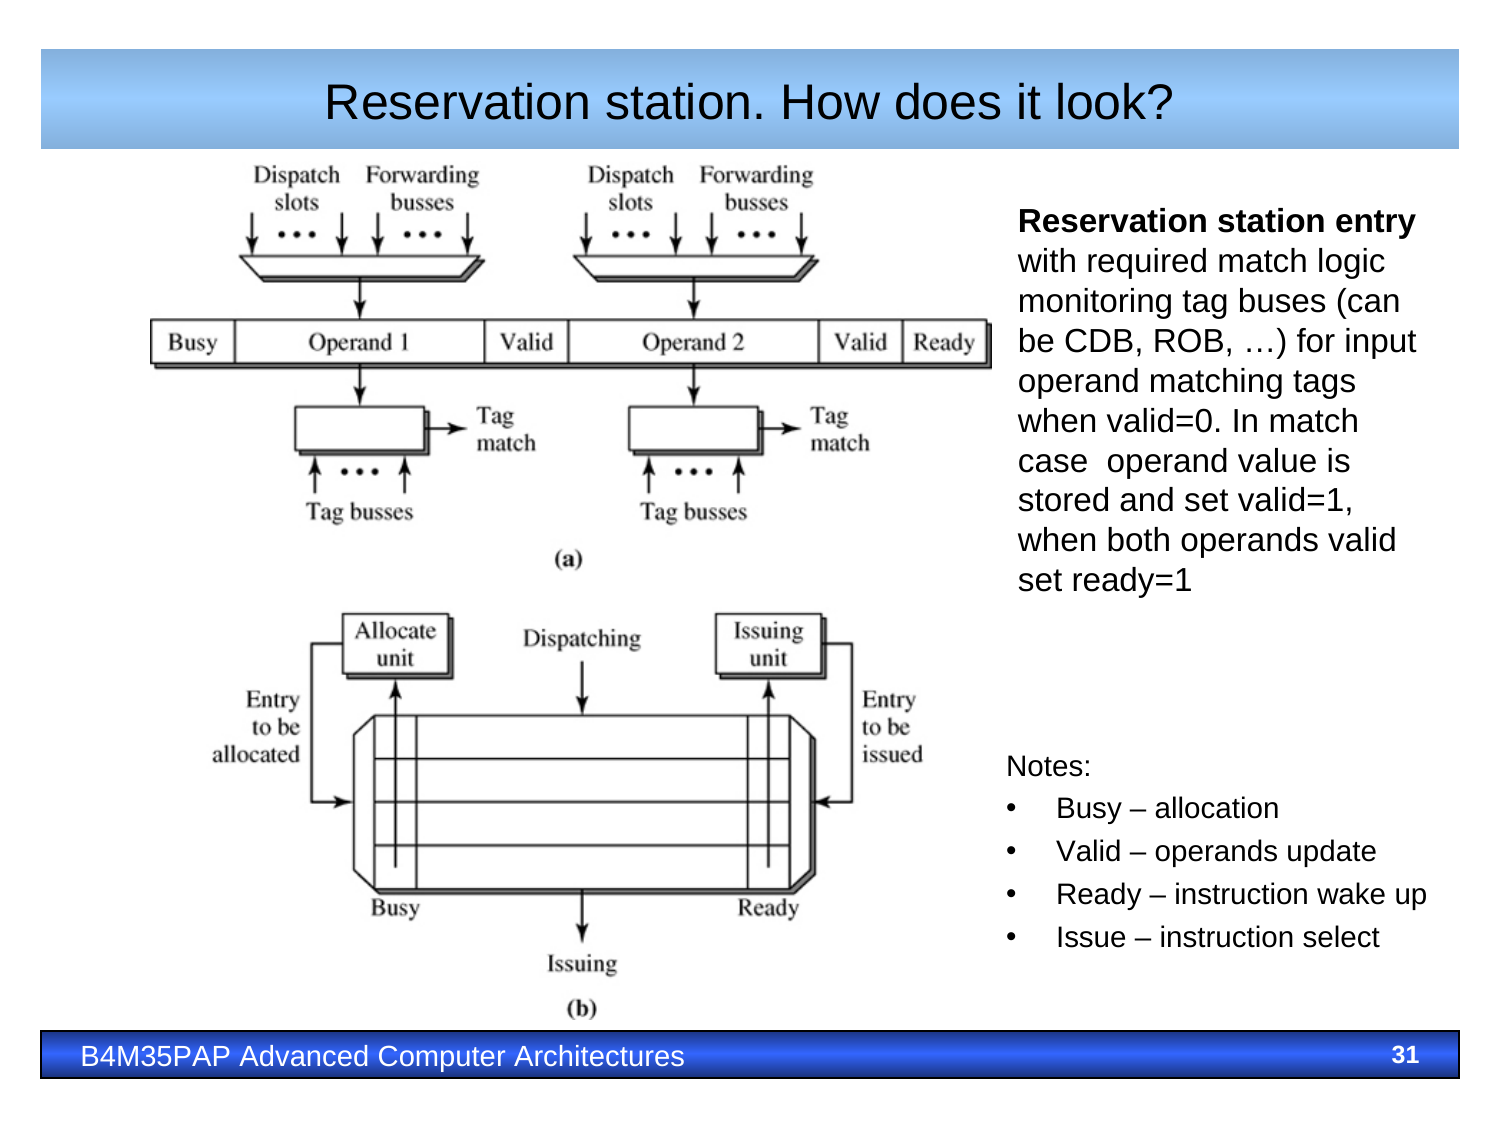

# Reservation station. How does it look?
Reservation station entry with required match logic monitoring tag buses (can be CDB, ROB, …) for input operand matching tags when valid=0. In match case operand value is stored and set valid=1, when both operands valid set ready=1
Notes:
Busy – allocation
Valid – operands update
Ready – instruction wake up
Issue – instruction select